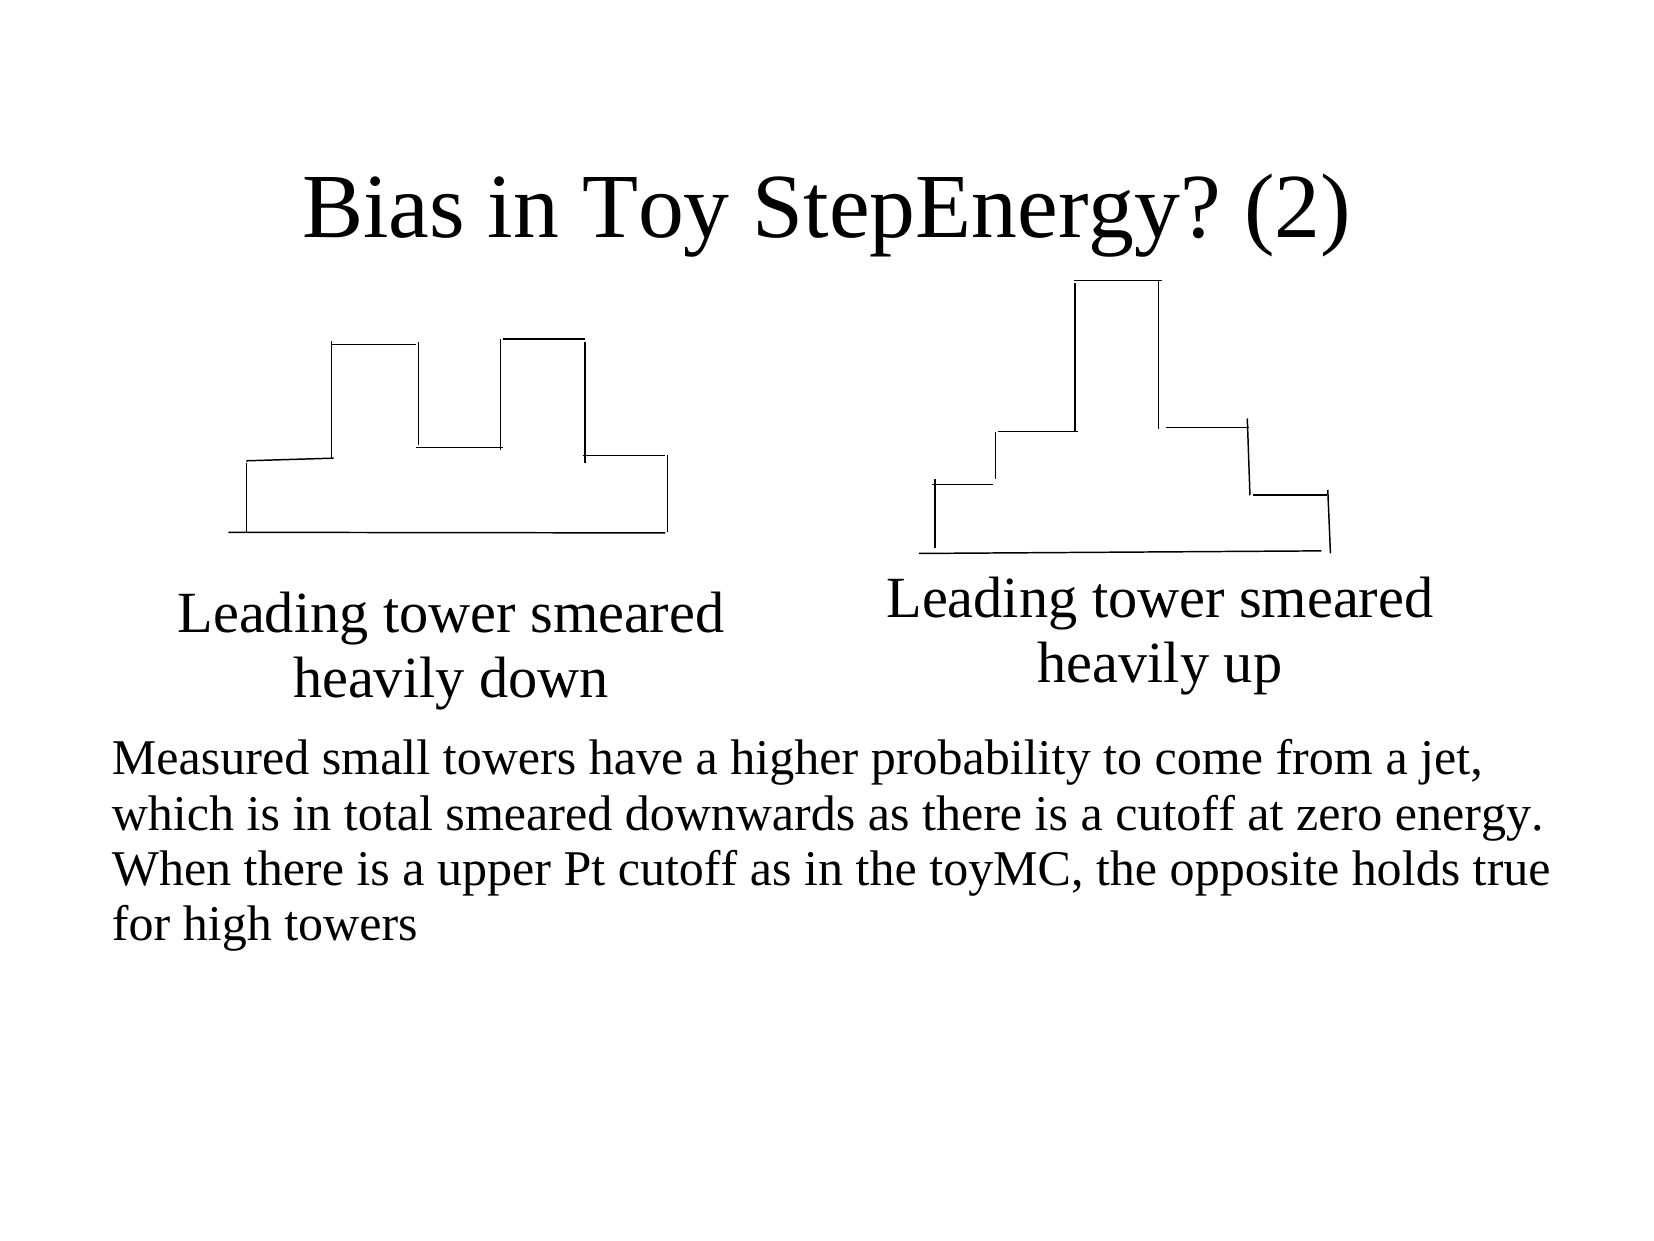

# Bias in Toy StepEnergy? (2)
Leading tower smeared heavily up
Leading tower smeared heavily down
Measured small towers have a higher probability to come from a jet, which is in total smeared downwards as there is a cutoff at zero energy. When there is a upper Pt cutoff as in the toyMC, the opposite holds true for high towers